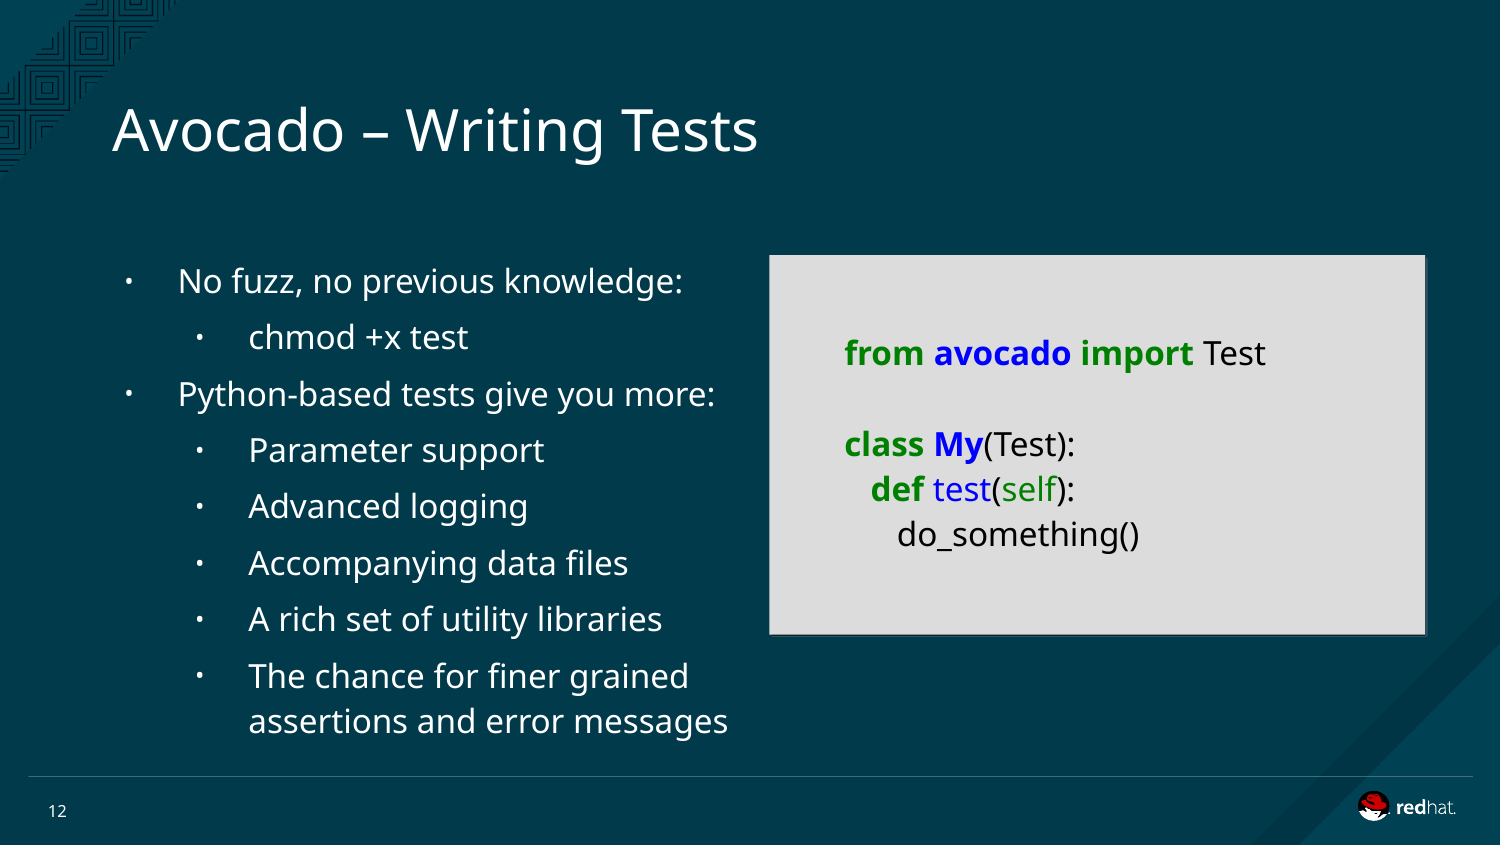

# Avocado – Writing Tests
from avocado import Test
class My(Test):
 def test(self):
 do_something()
No fuzz, no previous knowledge:
chmod +x test
Python-based tests give you more:
Parameter support
Advanced logging
Accompanying data files
A rich set of utility libraries
The chance for finer grained assertions and error messages
12